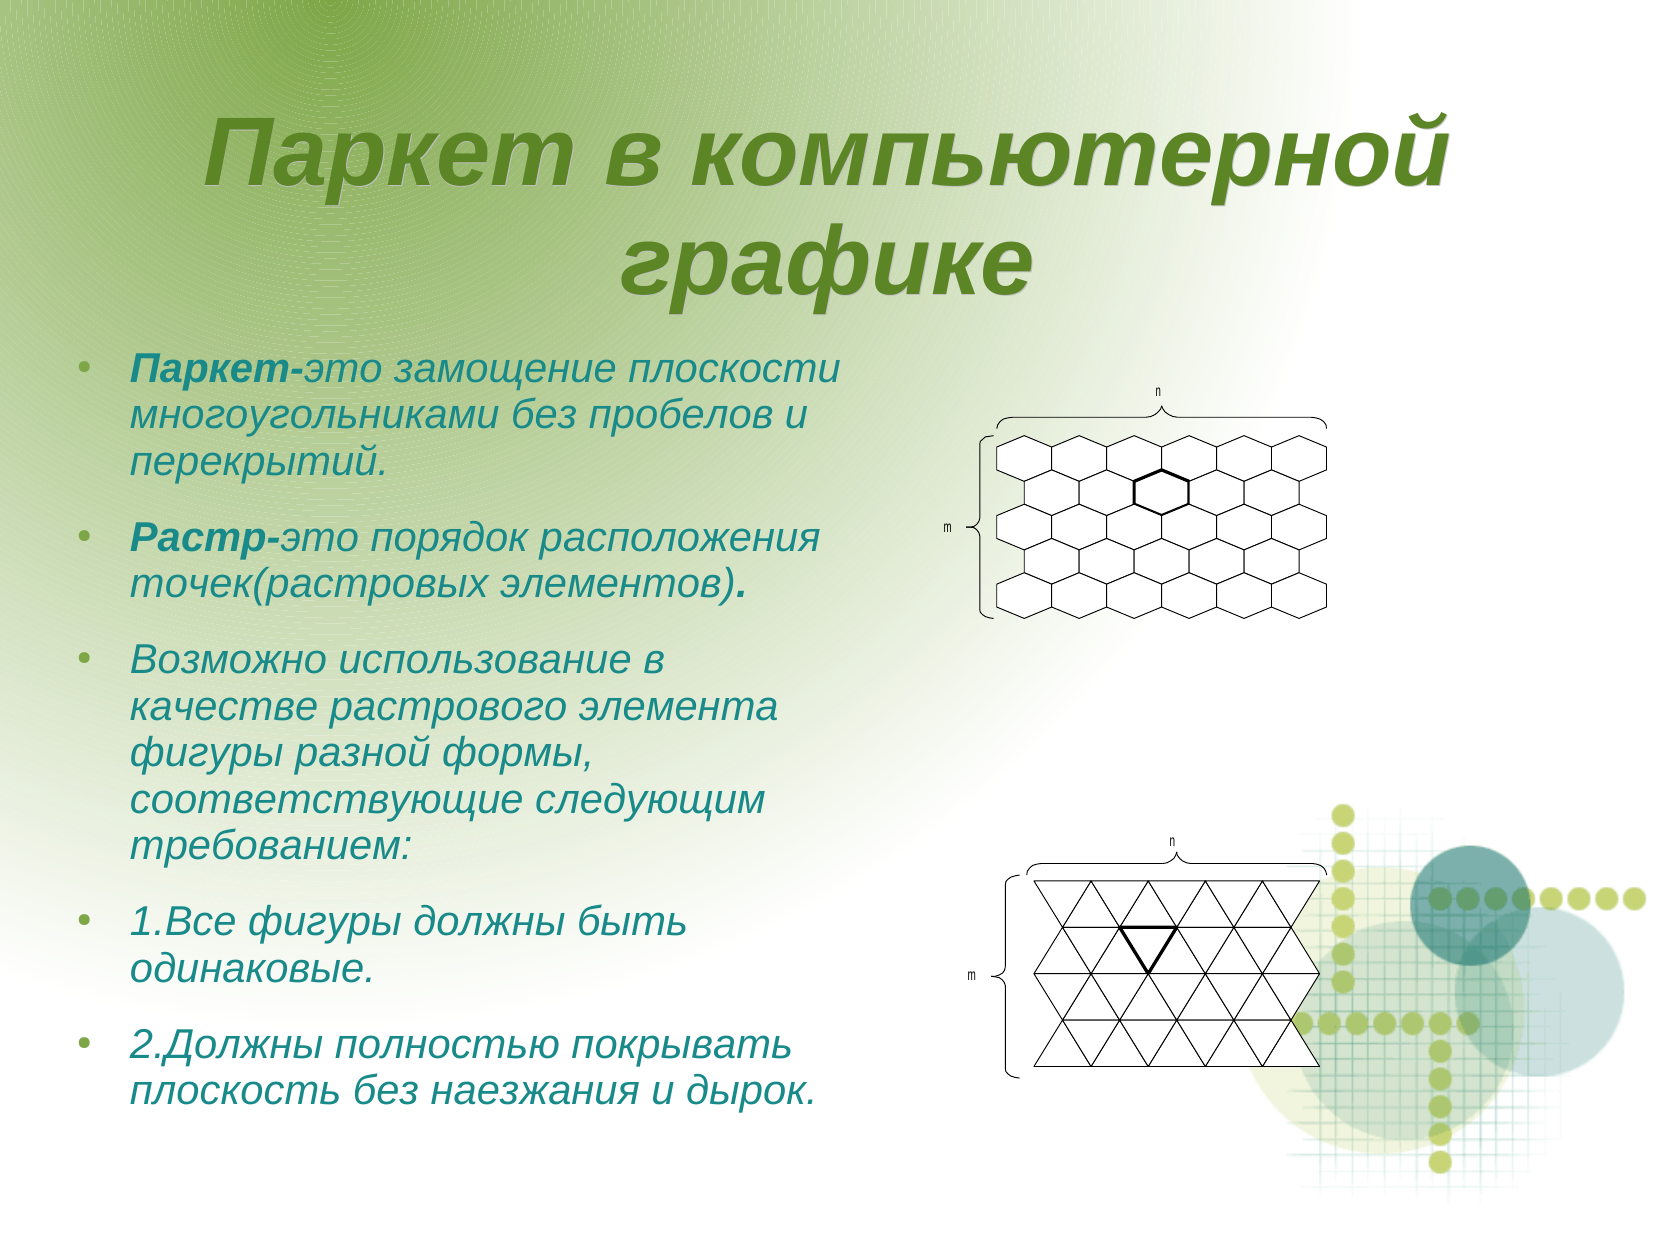

# Паркет в компьютерной графике
Паркет-это замощение плоскости многоугольниками без пробелов и перекрытий.
Растр-это порядок расположения точек(растровых элементов).
Возможно использование в качестве растрового элемента фигуры разной формы, соответствующие следующим требованием:
1.Все фигуры должны быть одинаковые.
2.Должны полностью покрывать плоскость без наезжания и дырок.